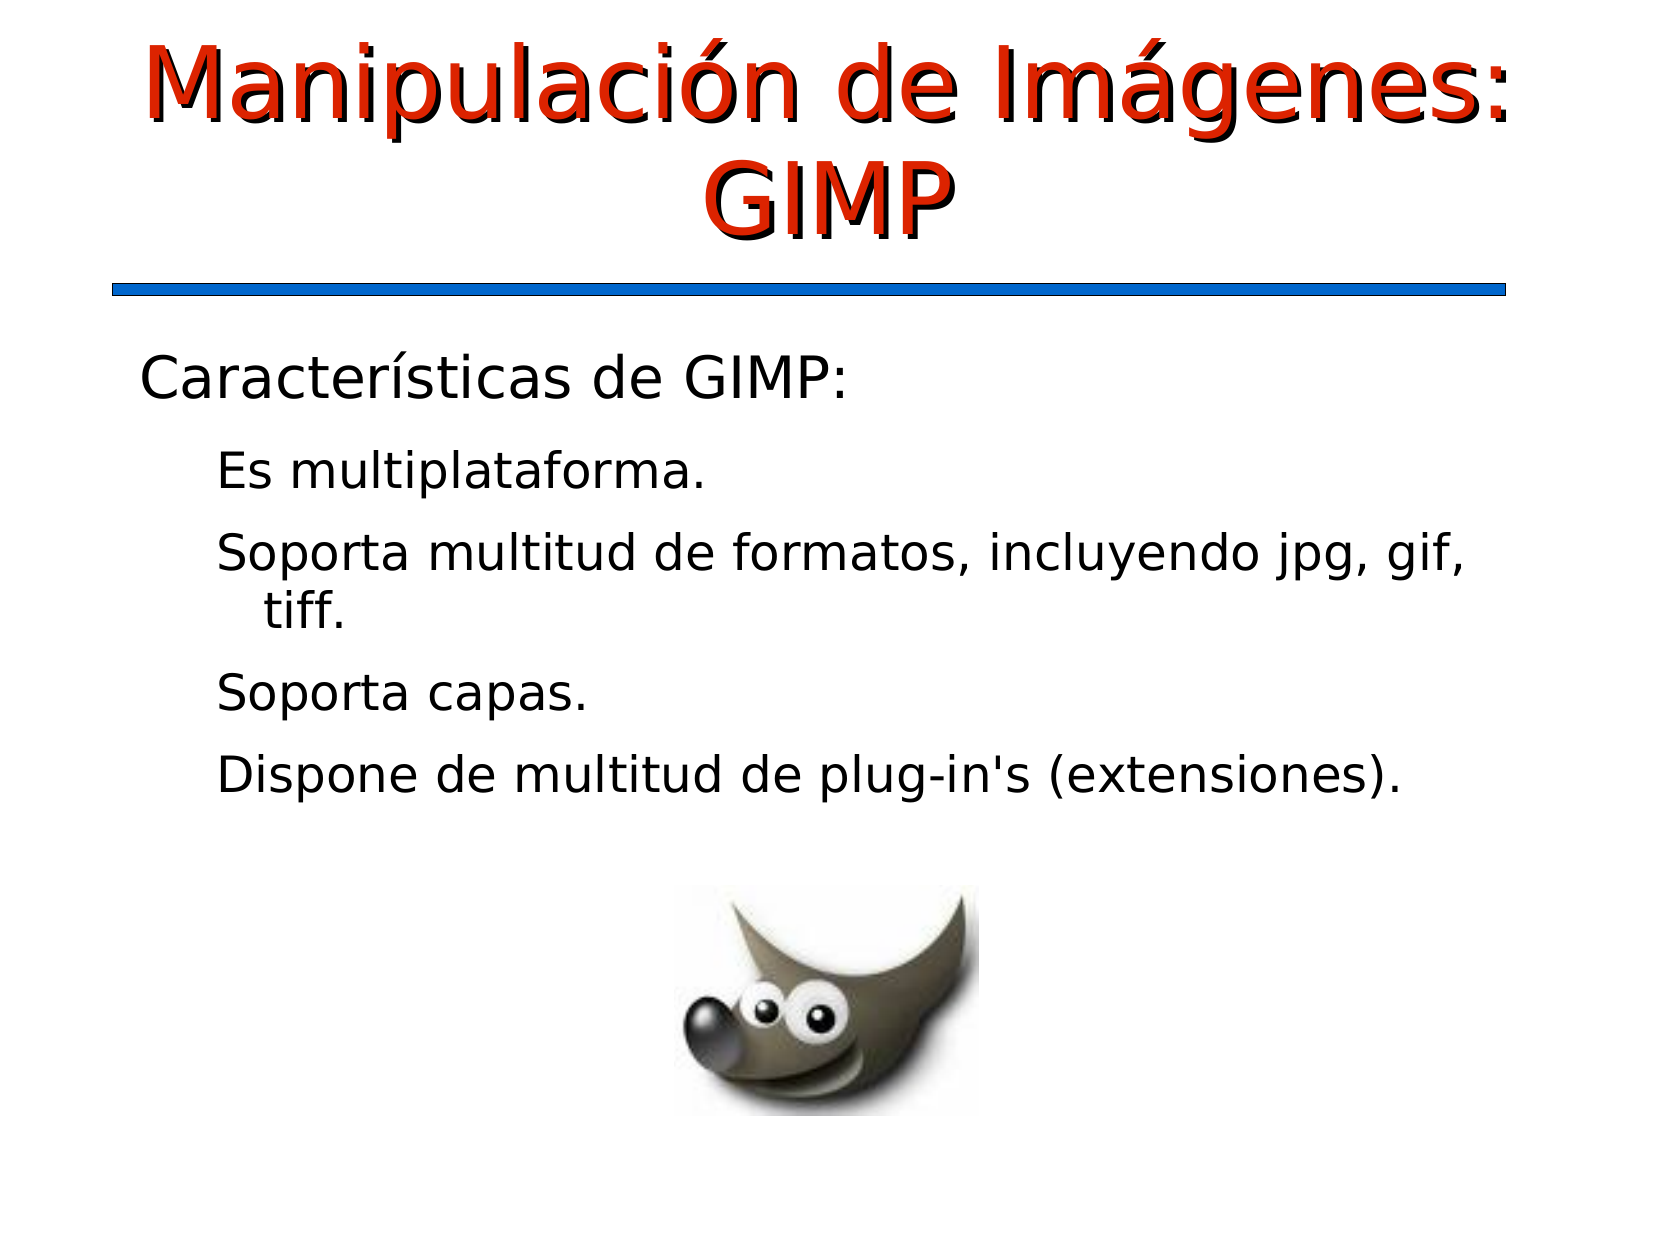

# Manipulación de Imágenes: GIMP
Características de GIMP:
Es multiplataforma.
Soporta multitud de formatos, incluyendo jpg, gif, tiff.
Soporta capas.
Dispone de multitud de plug-in's (extensiones).